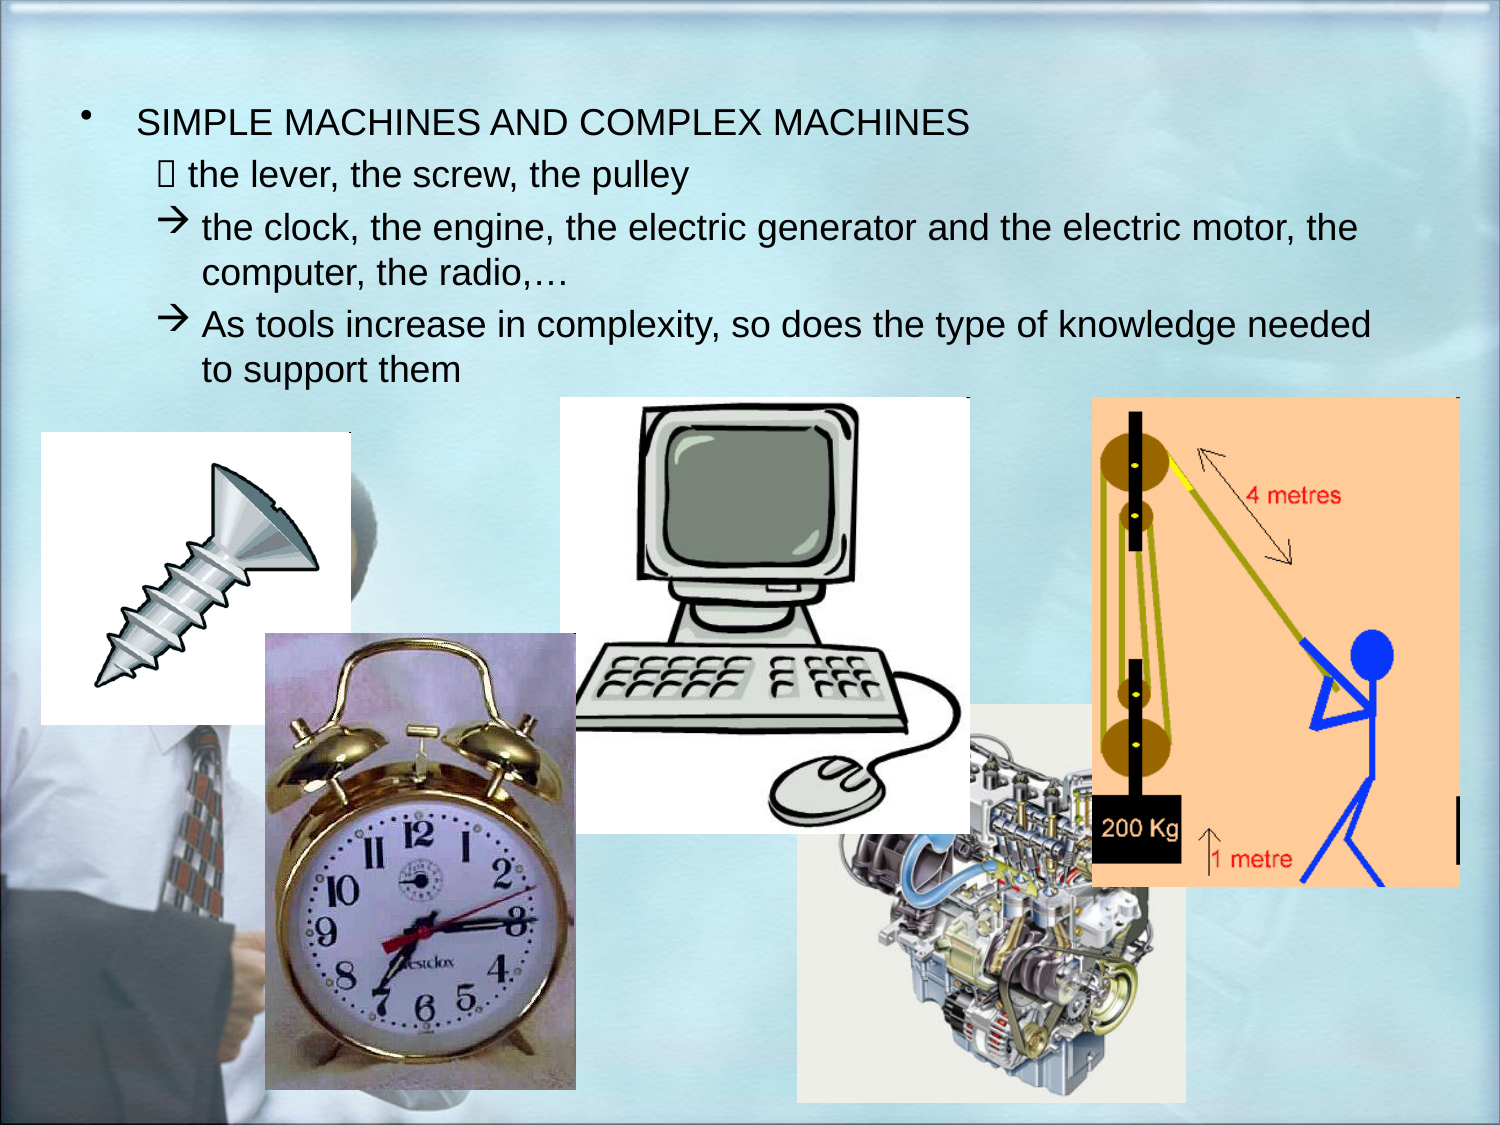

# SIMPLE MACHINES AND COMPLEX MACHINES
 the lever, the screw, the pulley
the clock, the engine, the electric generator and the electric motor, the computer, the radio,…
As tools increase in complexity, so does the type of knowledge needed to support them